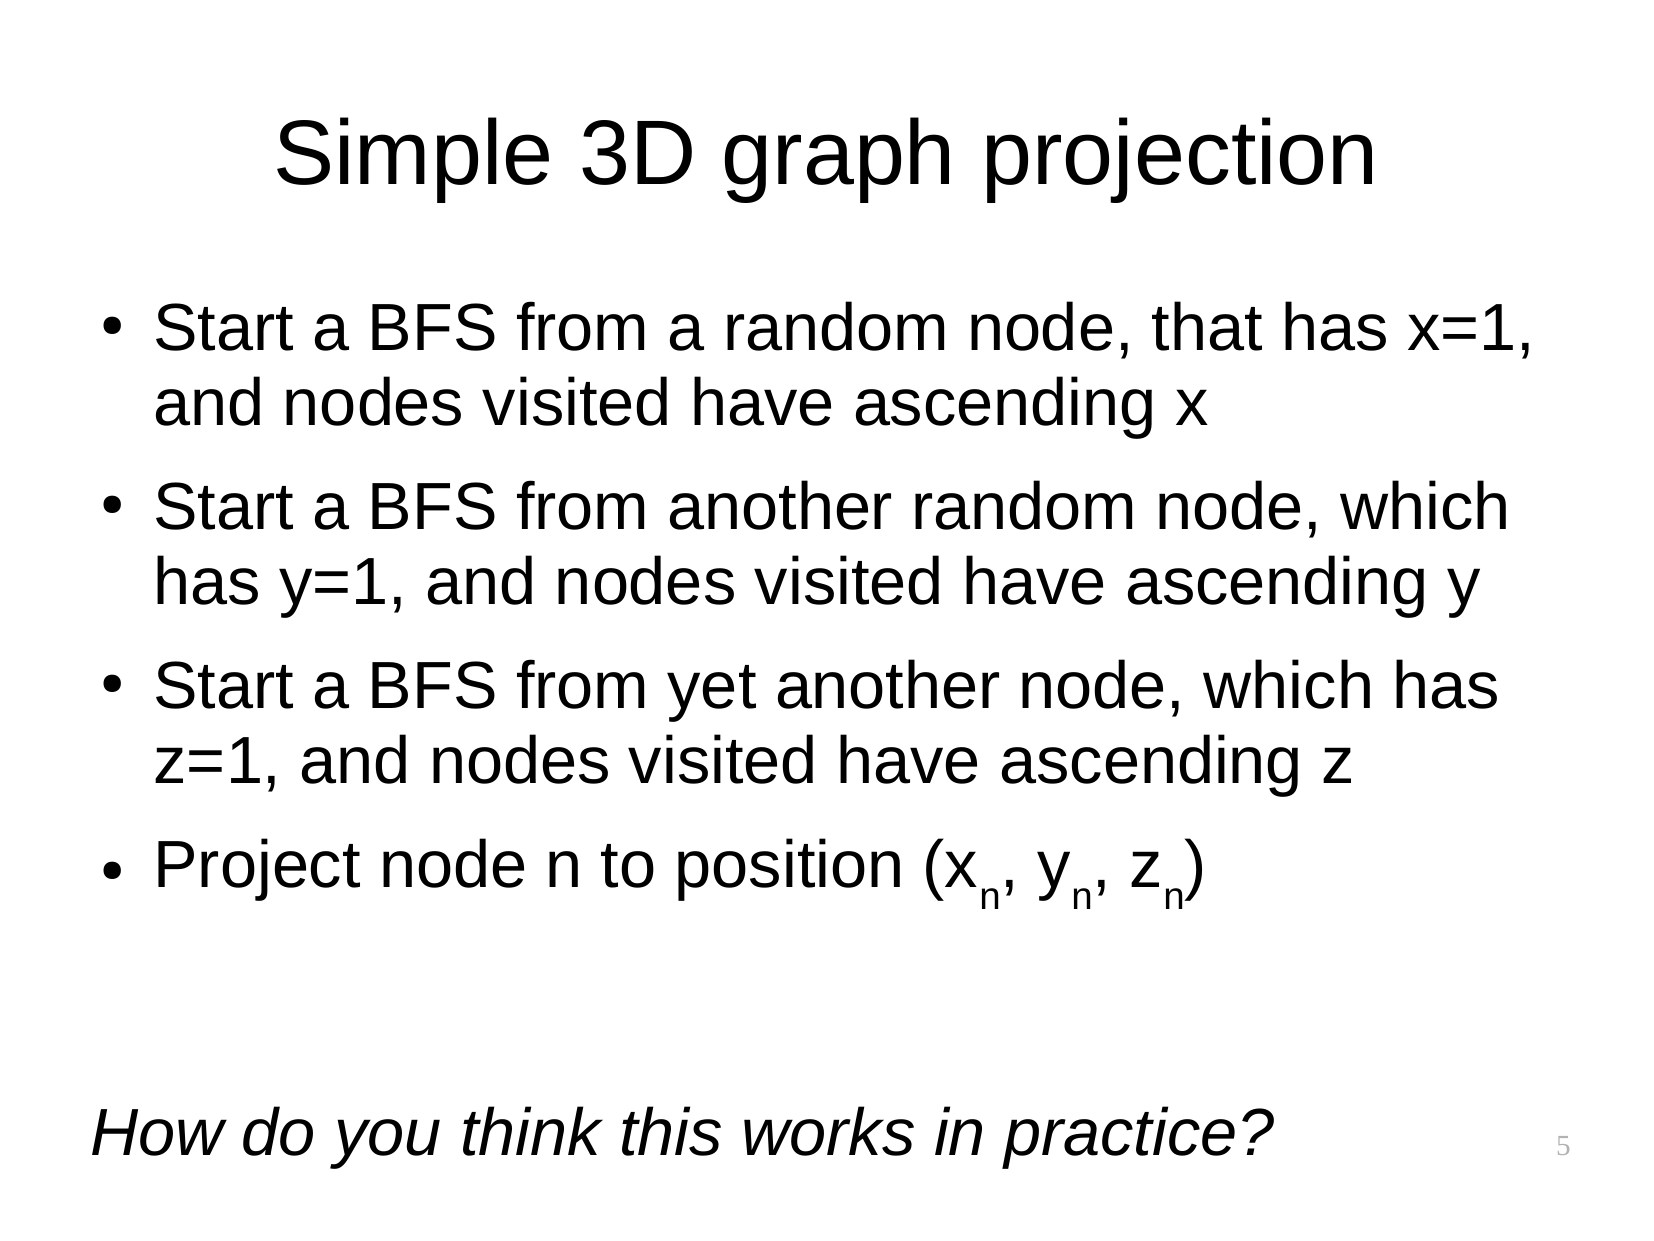

# Simple 3D graph projection
Start a BFS from a random node, that has x=1, and nodes visited have ascending x
Start a BFS from another random node, which has y=1, and nodes visited have ascending y
Start a BFS from yet another node, which has z=1, and nodes visited have ascending z
Project node n to position (xn, yn, zn)
How do you think this works in practice?
5